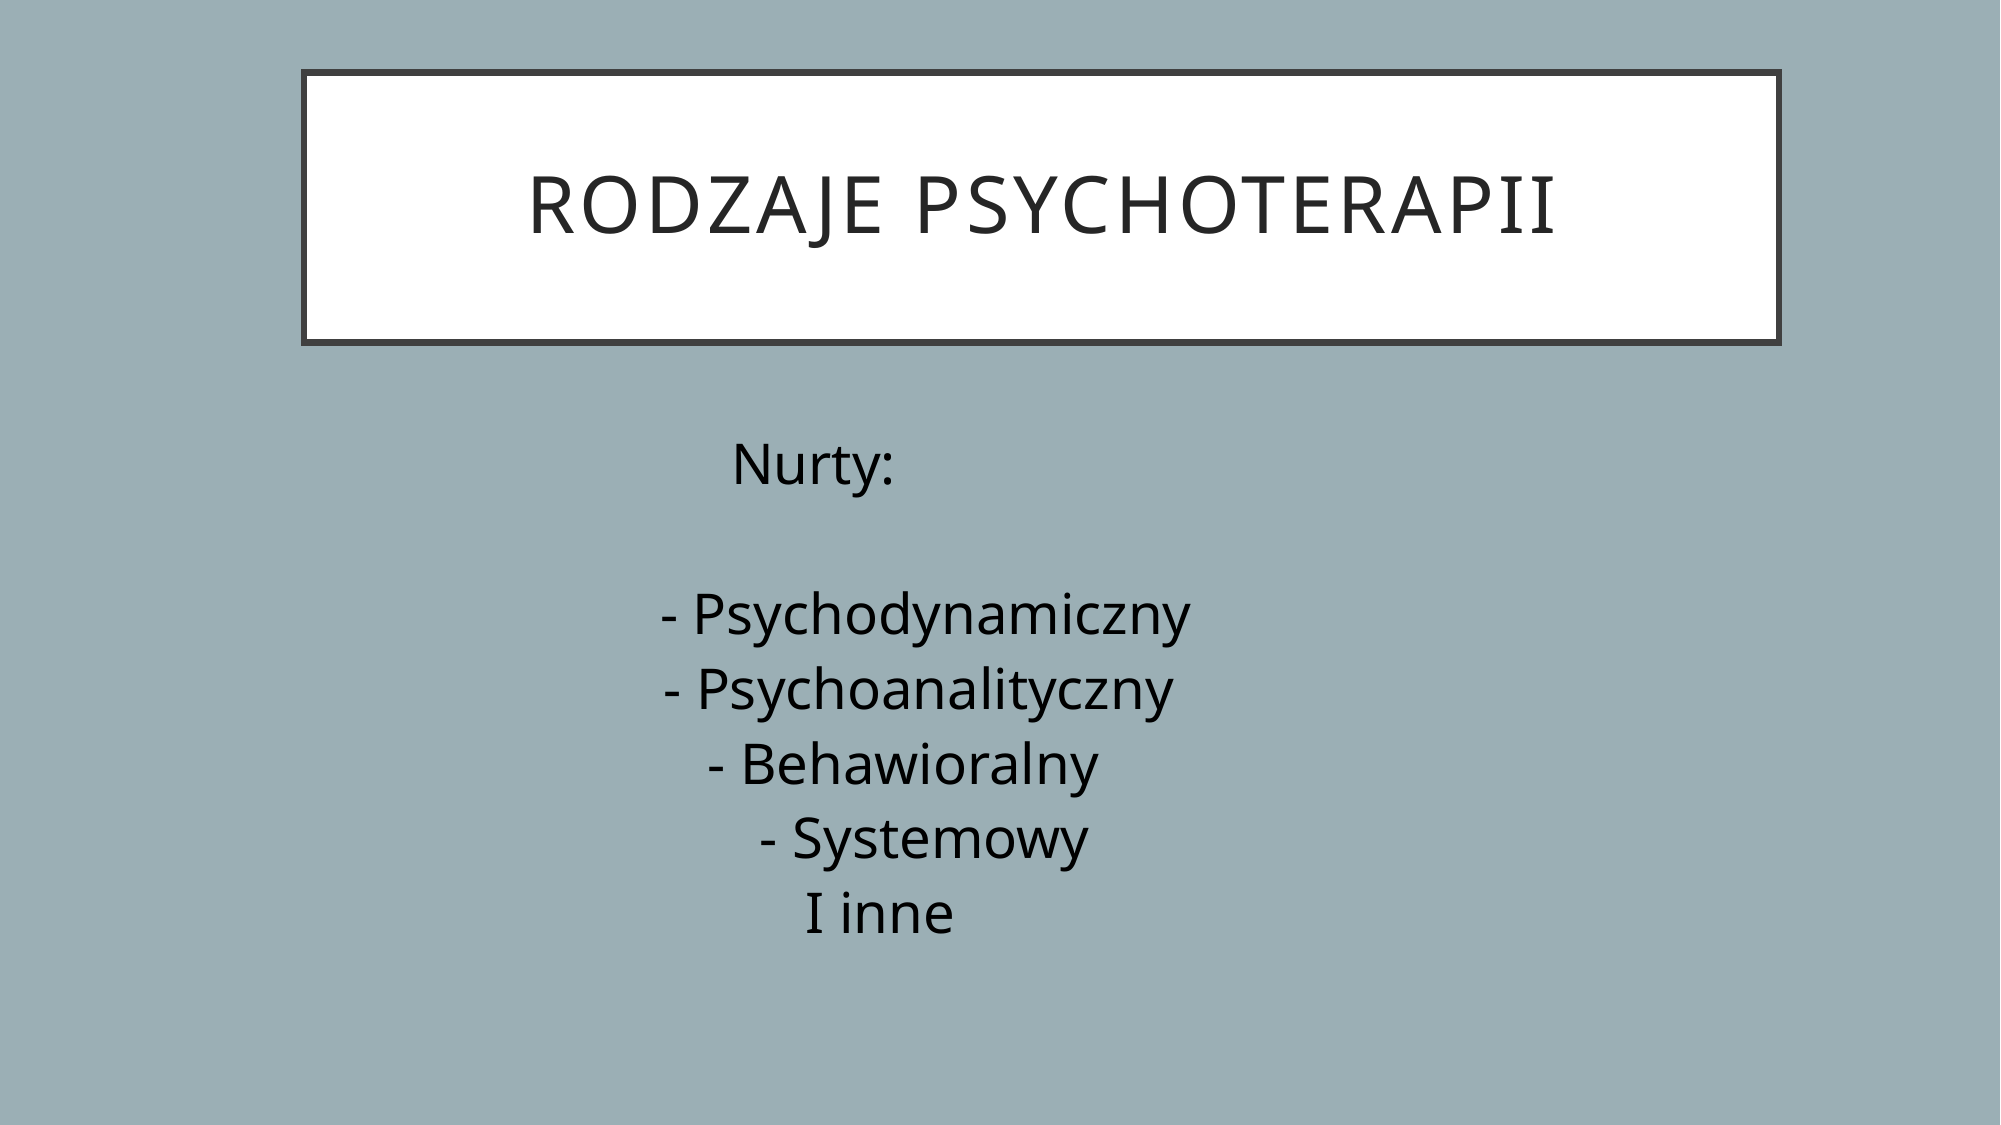

# Rodzaje psychoterapii
Nurty:
		 - Psychodynamiczny
 		- Psychoanalityczny
	 - Behawioralny
 - Systemowy
 I inne